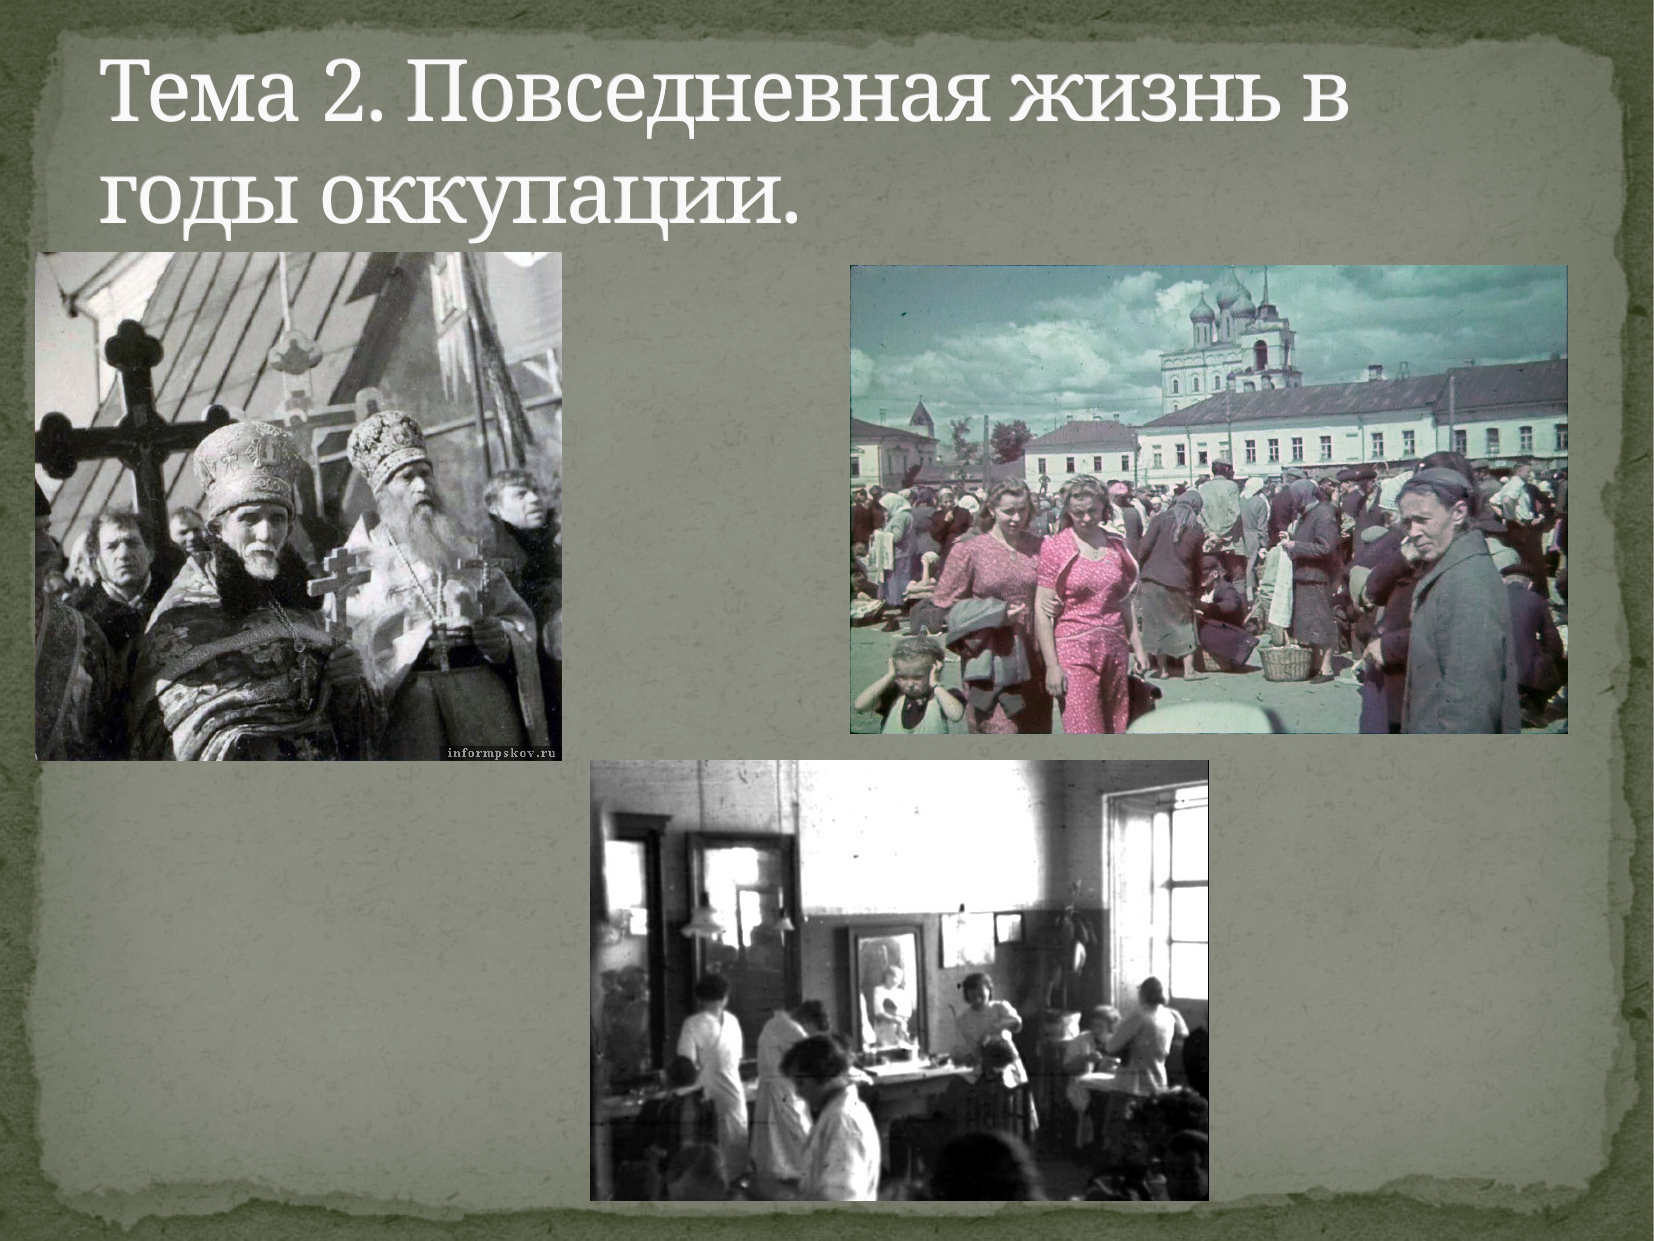

# Тема 2. Повседневная жизнь в годы оккупации.